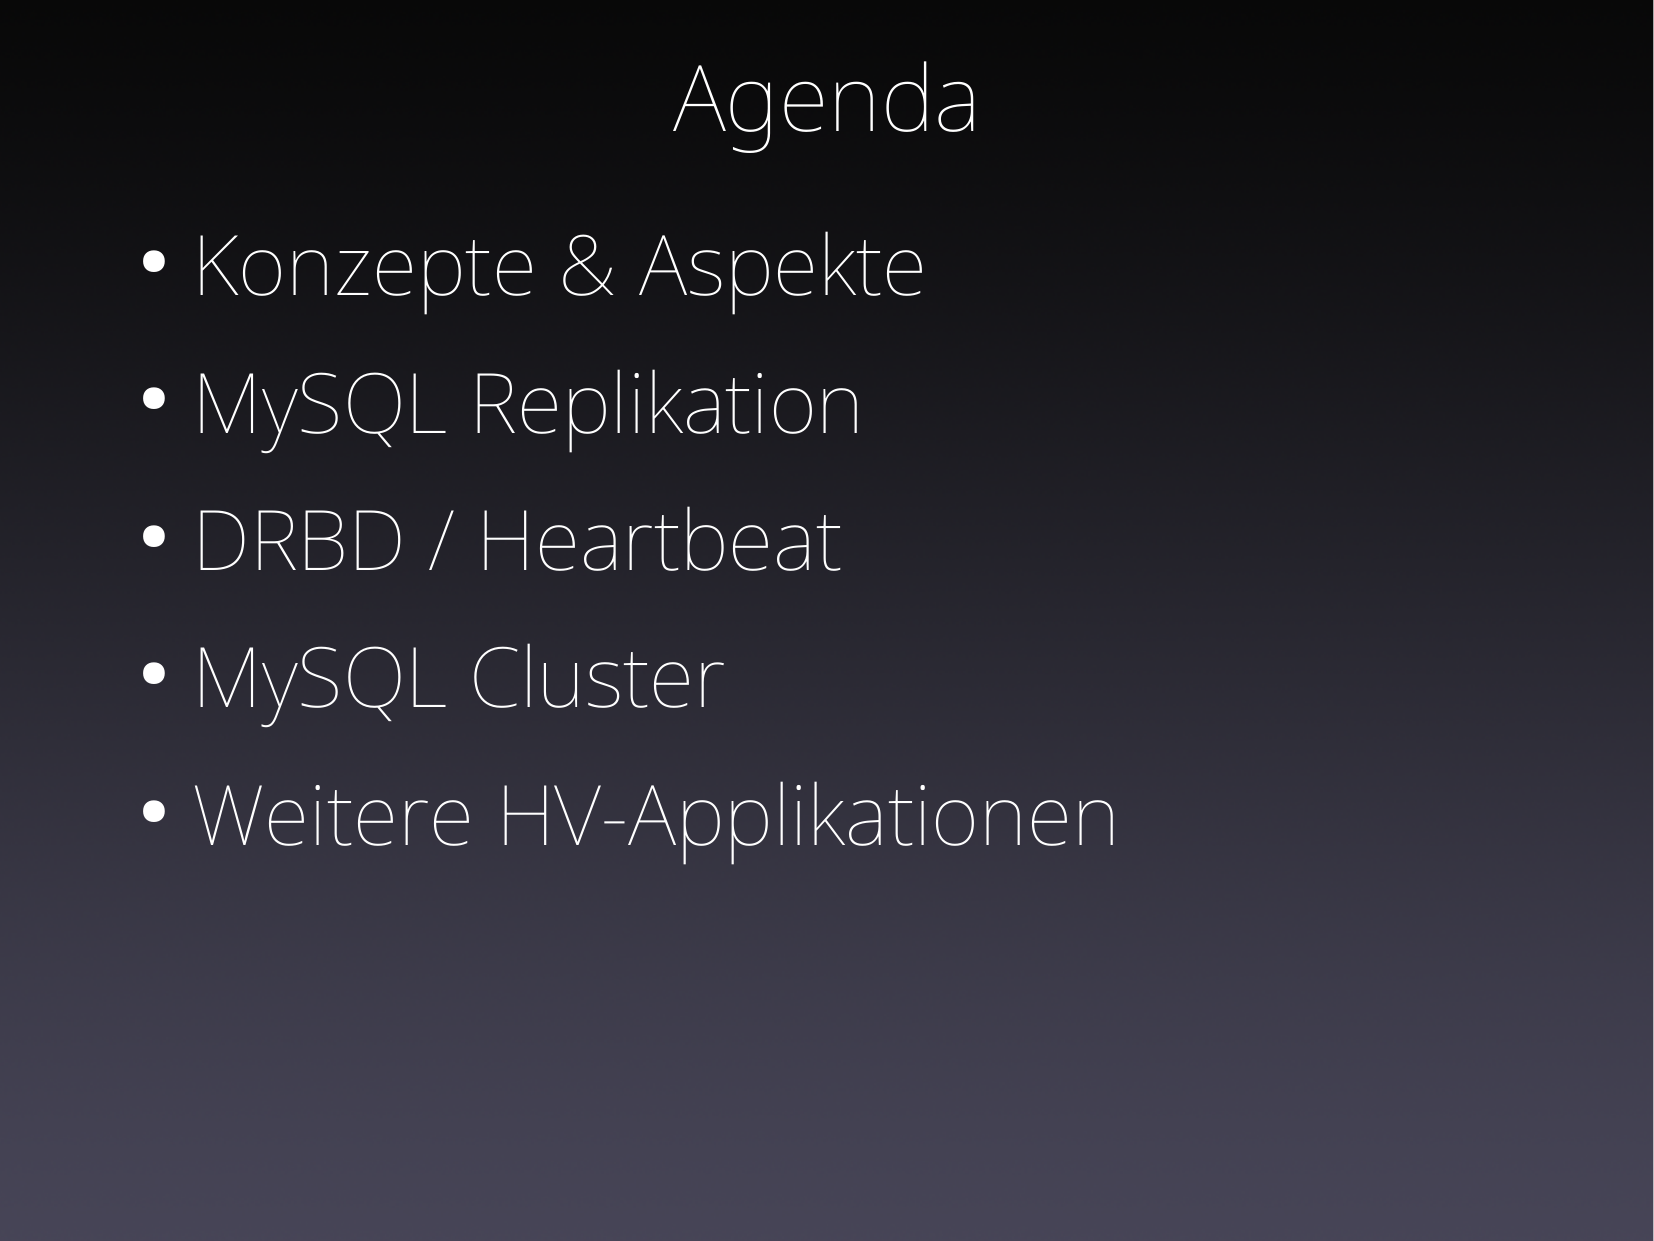

# Agenda
Konzepte & Aspekte
MySQL Replikation
DRBD / Heartbeat
MySQL Cluster
Weitere HV-Applikationen